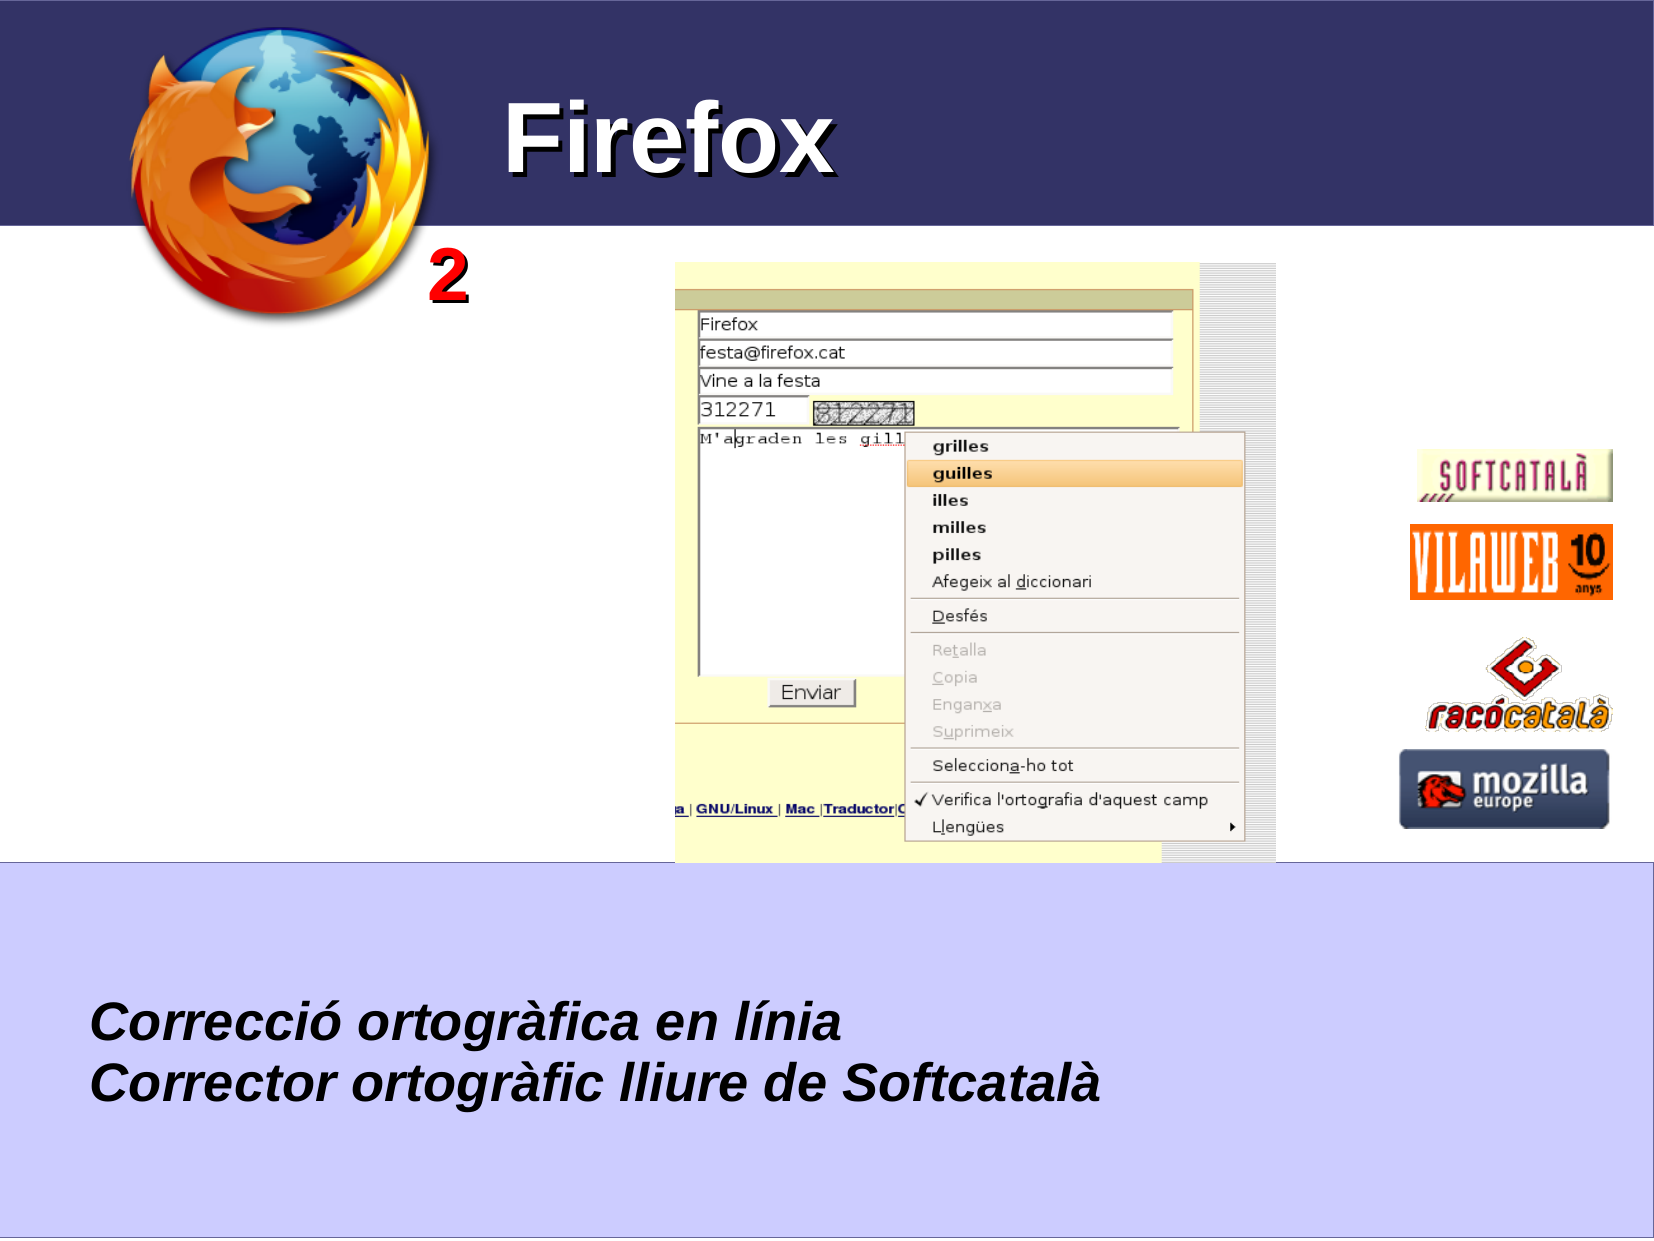

Firefox
2
Correcció ortogràfica en línia
Corrector ortogràfic lliure de Softcatalà